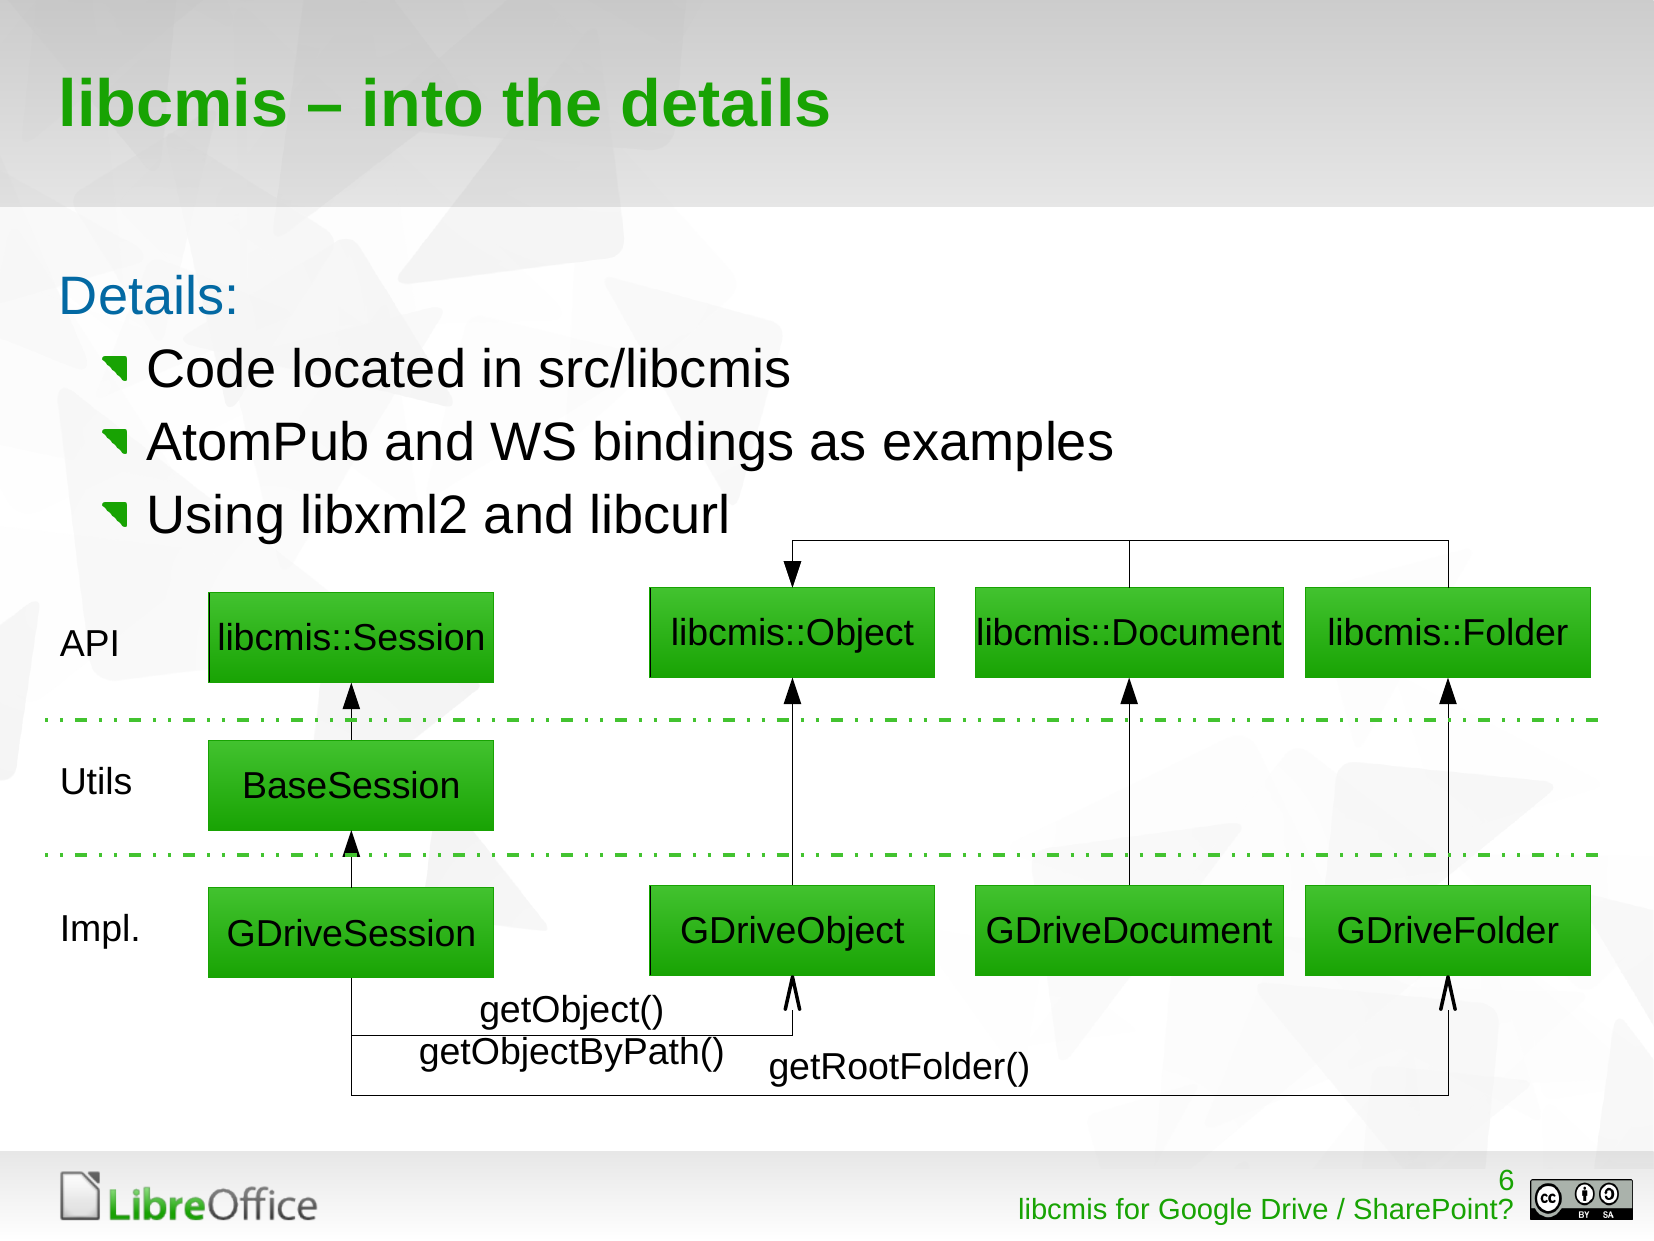

# libcmis – into the details
Details:
Code located in src/libcmis
AtomPub and WS bindings as examples
Using libxml2 and libcurl
libcmis::Object
libcmis::Document
libcmis::Folder
libcmis::Session
API
BaseSession
Utils
GDriveObject
GDriveDocument
GDriveFolder
GDriveSession
Impl.
6
libcmis for Google Drive / SharePoint?